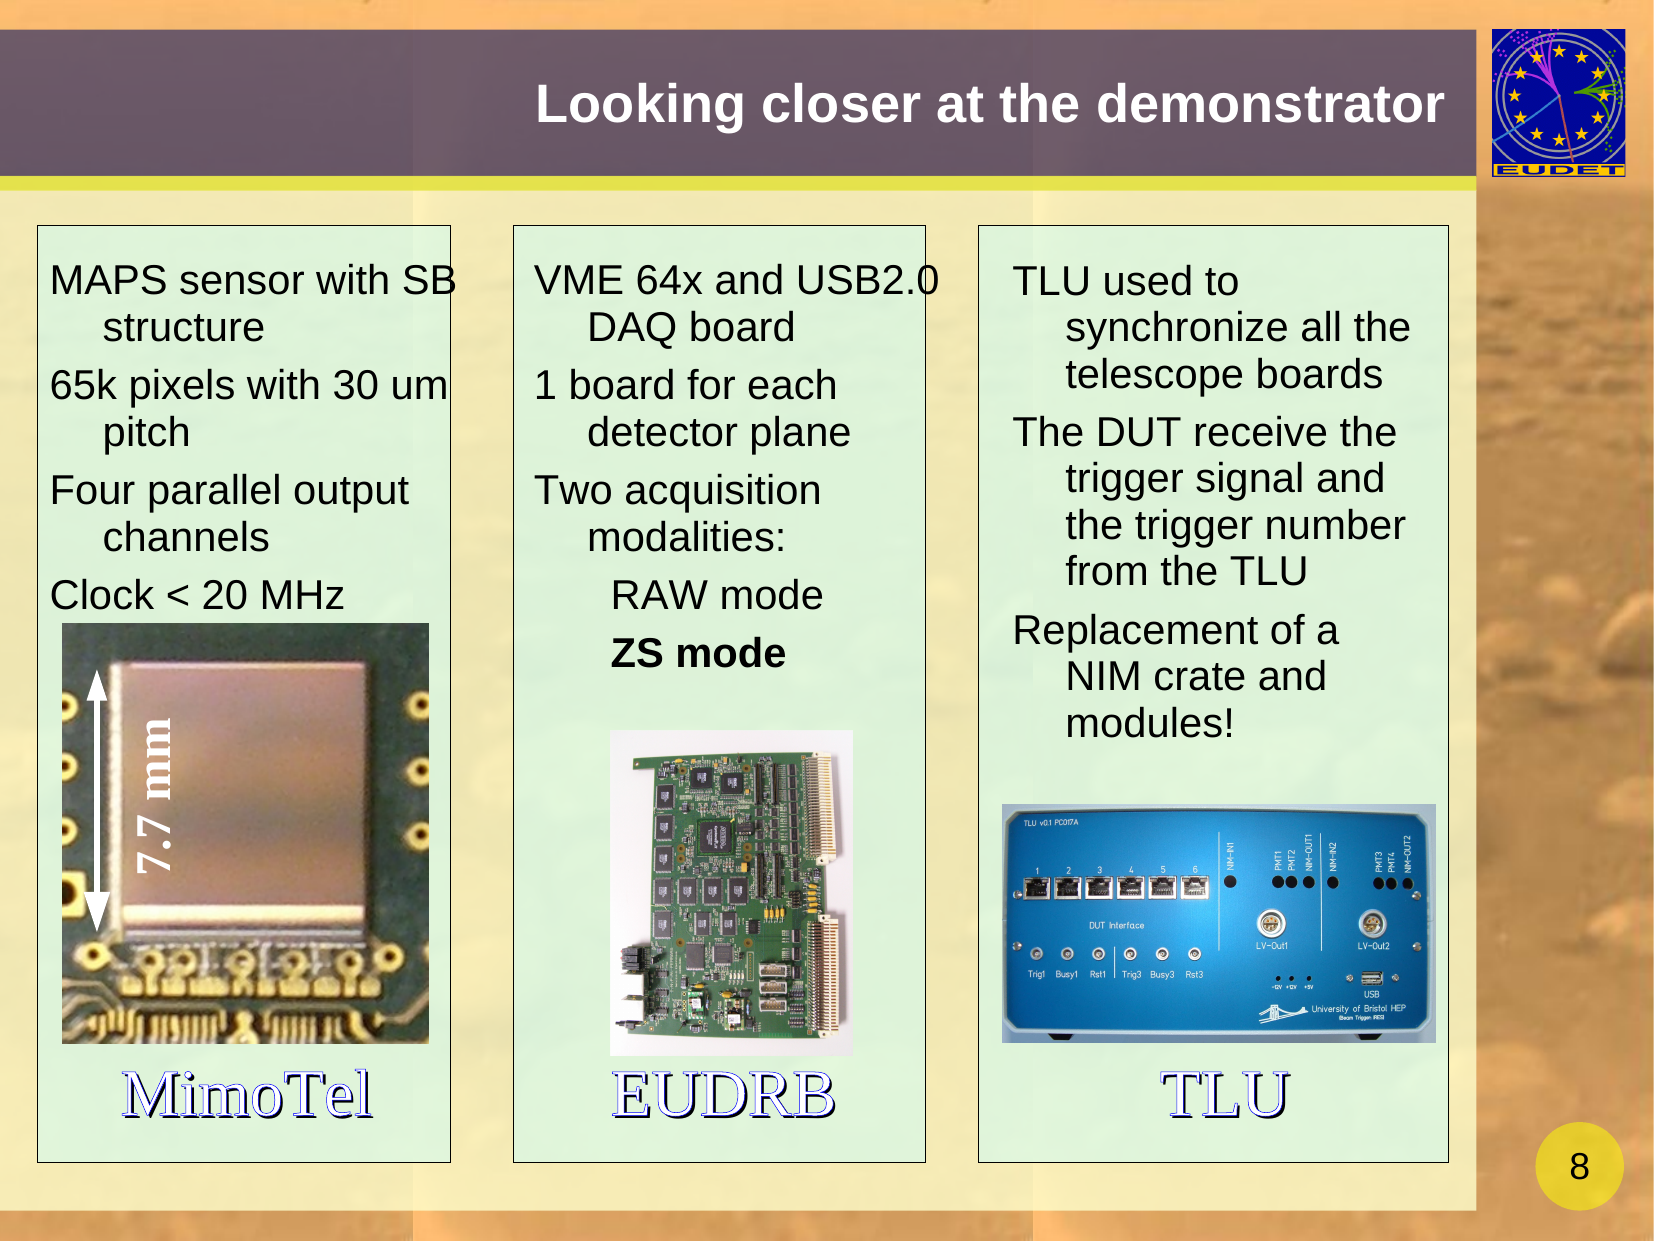

# Looking closer at the demonstrator
MAPS sensor with SB structure
65k pixels with 30 um pitch
Four parallel output channels
Clock < 20 MHz
VME 64x and USB2.0 DAQ board
1 board for each detector plane
Two acquisition modalities:
RAW mode
ZS mode
TLU used to synchronize all the telescope boards
The DUT receive the trigger signal and the trigger number from the TLU
Replacement of a NIM crate and modules!
7.7 mm
MimoTel
EUDRB
TLU